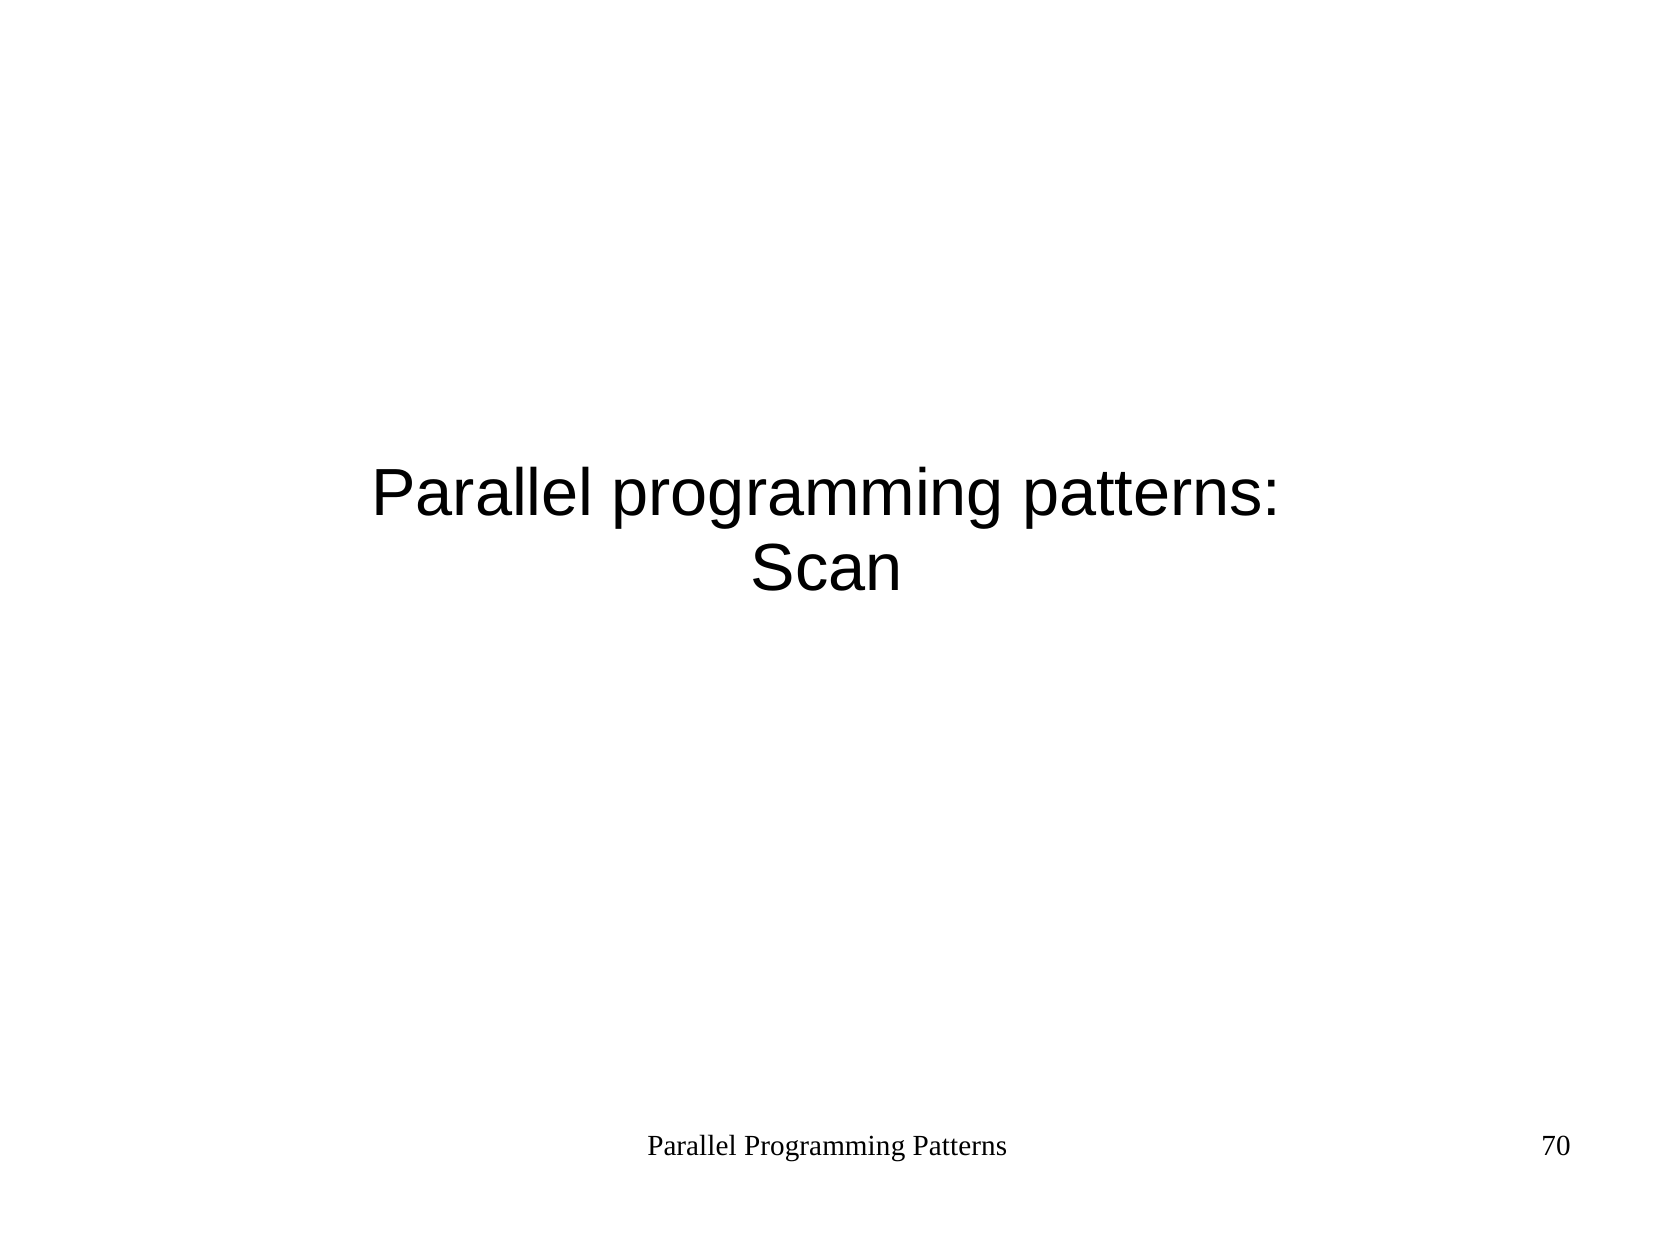

# Parallel programming patterns:
Scan
Parallel Programming Patterns
70